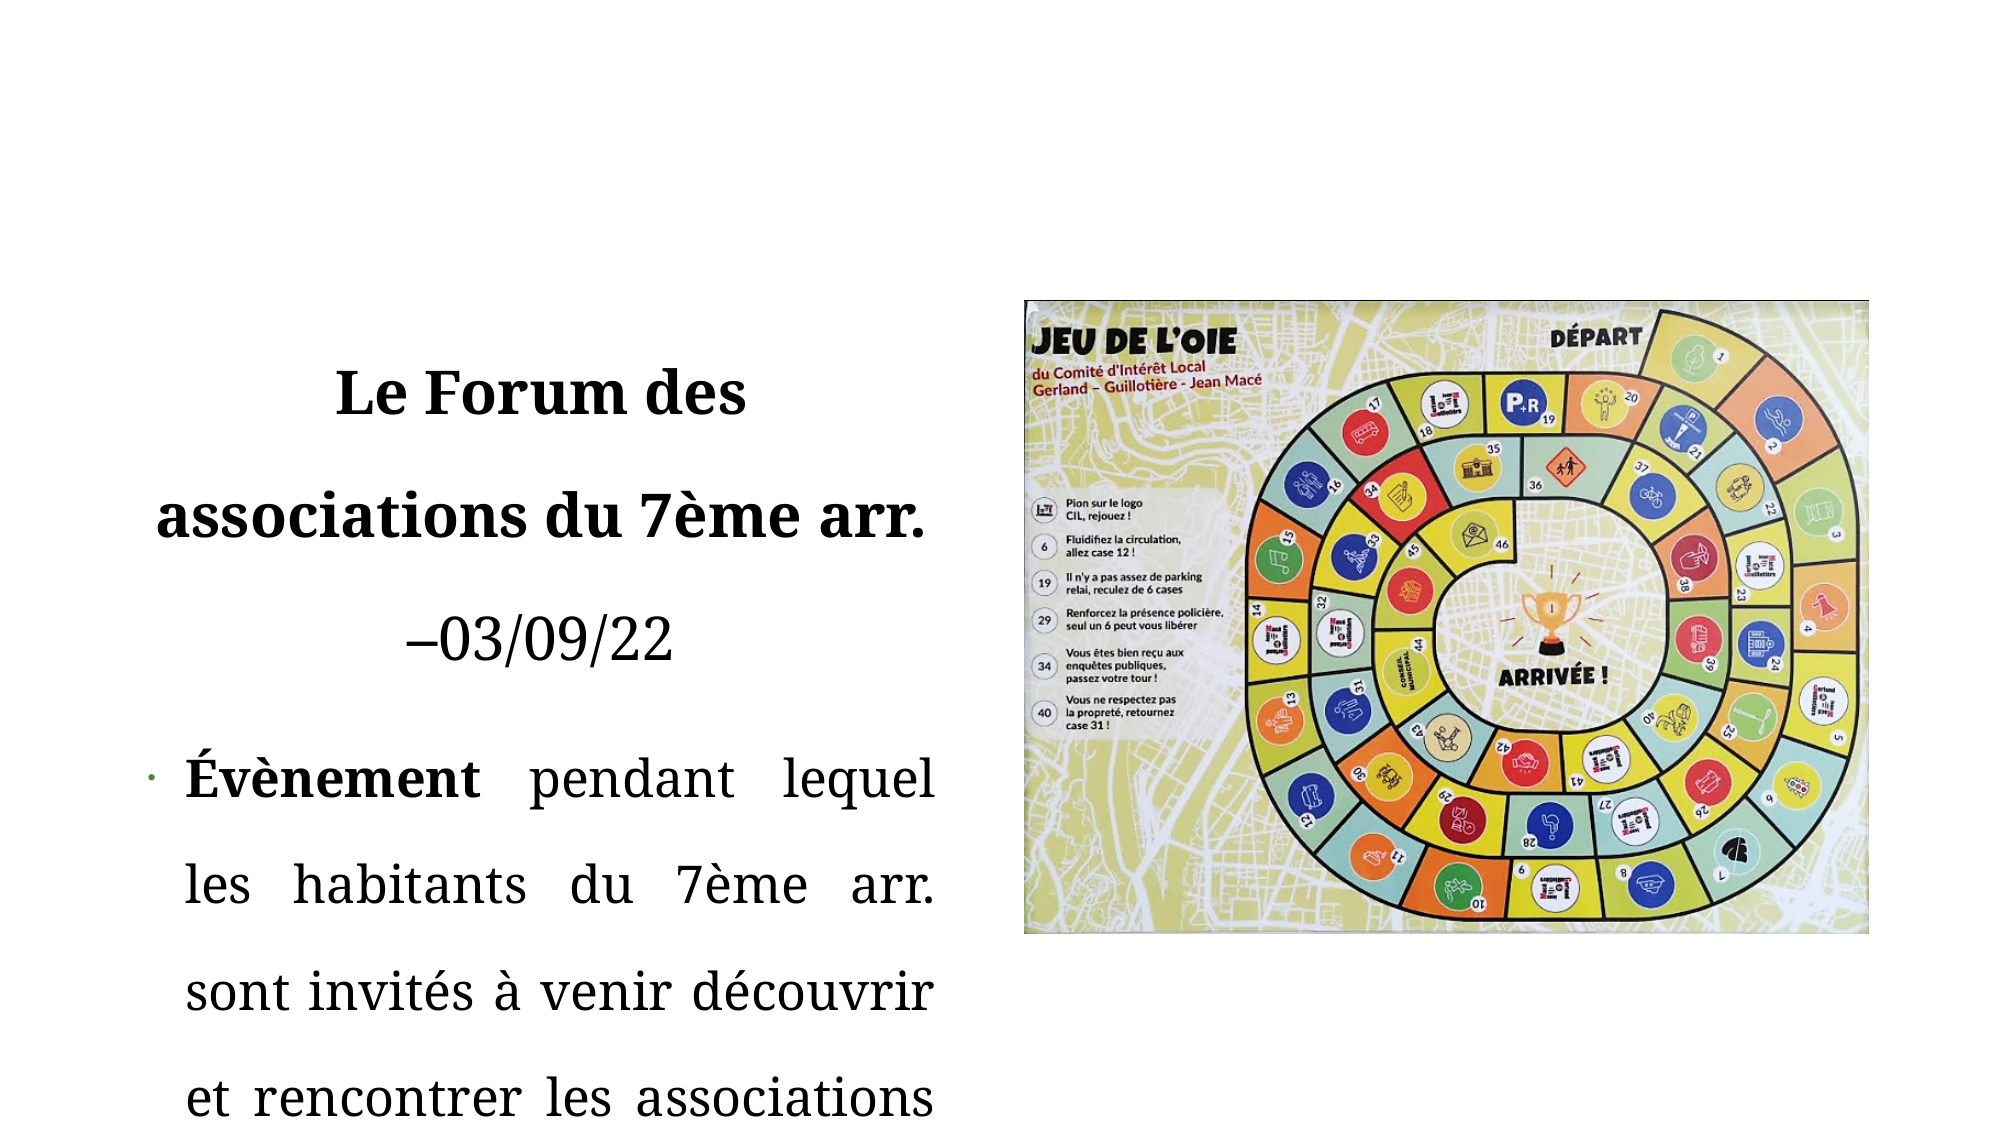

# Le Forum des associations du 7ème arr. –03/09/22
Évènement pendant lequel les habitants du 7ème arr. sont invités à venir découvrir et rencontrer les associations du territoire.
-> Lors de cette édition, le C.I.L. a proposé un vote nuancé afin de déterminer les principaux sujets de préoccupation des habitants.
-> En parallèle, un jeu de l’oie a été proposé aux familles.